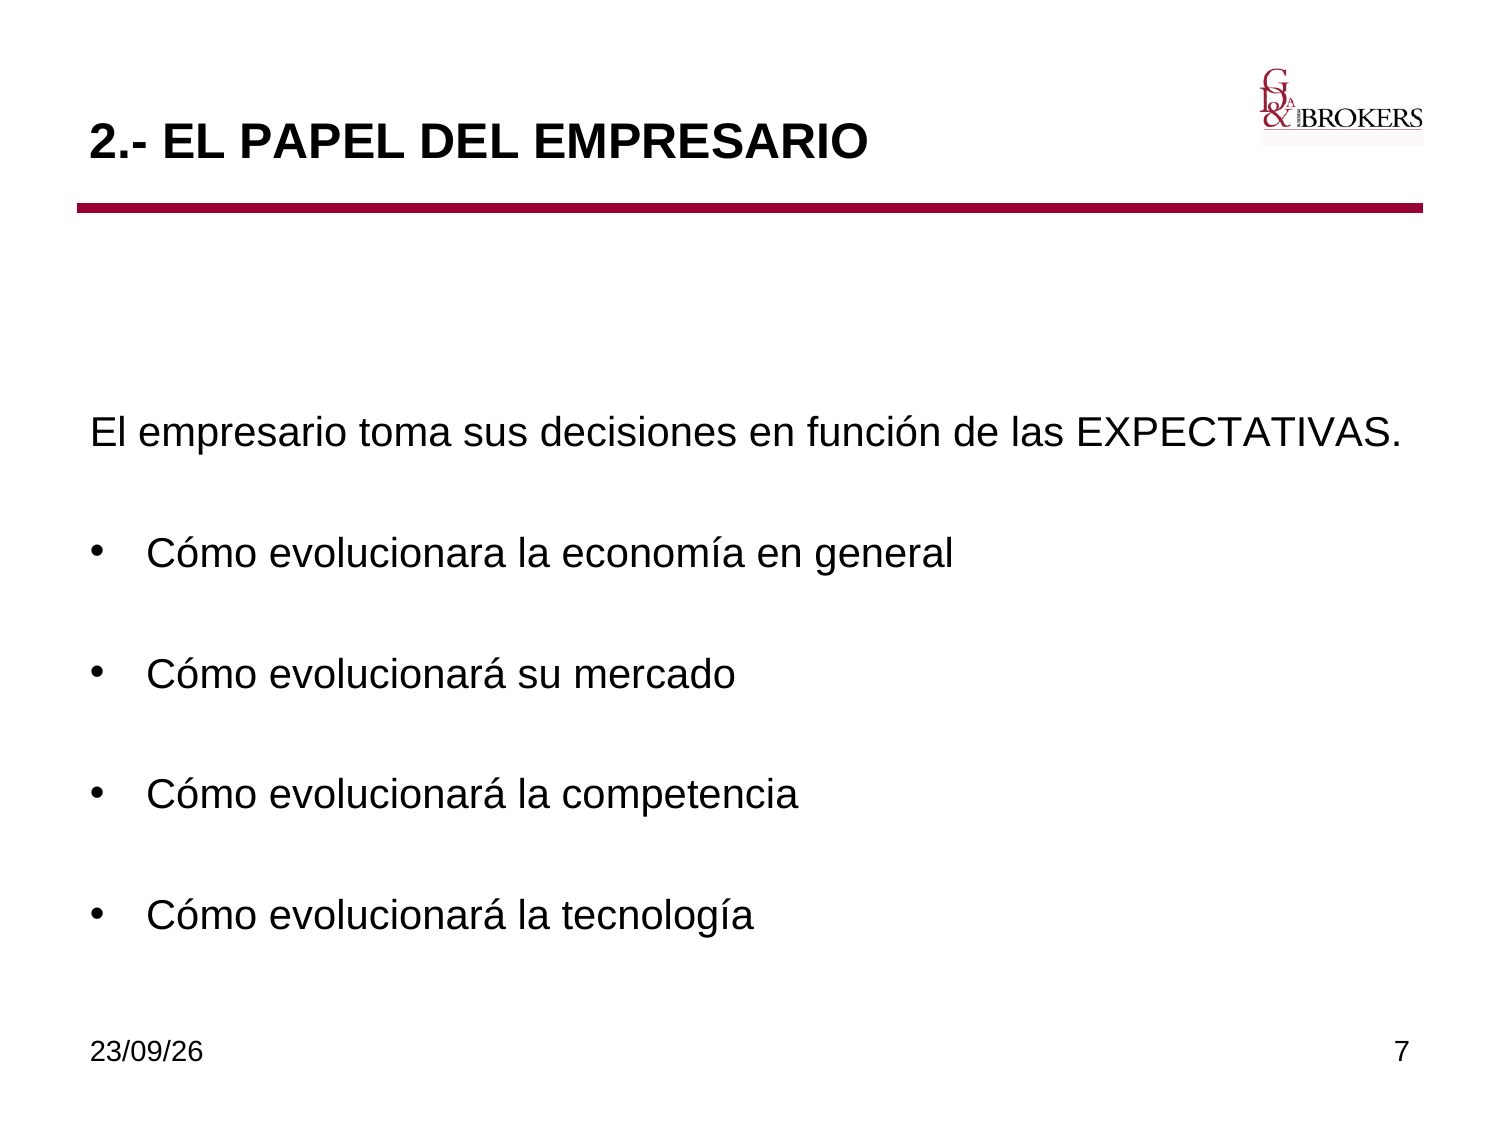

# 2.- EL PAPEL DEL EMPRESARIO
El empresario toma sus decisiones en función de las EXPECTATIVAS.
Cómo evolucionara la economía en general
Cómo evolucionará su mercado
Cómo evolucionará la competencia
Cómo evolucionará la tecnología
7